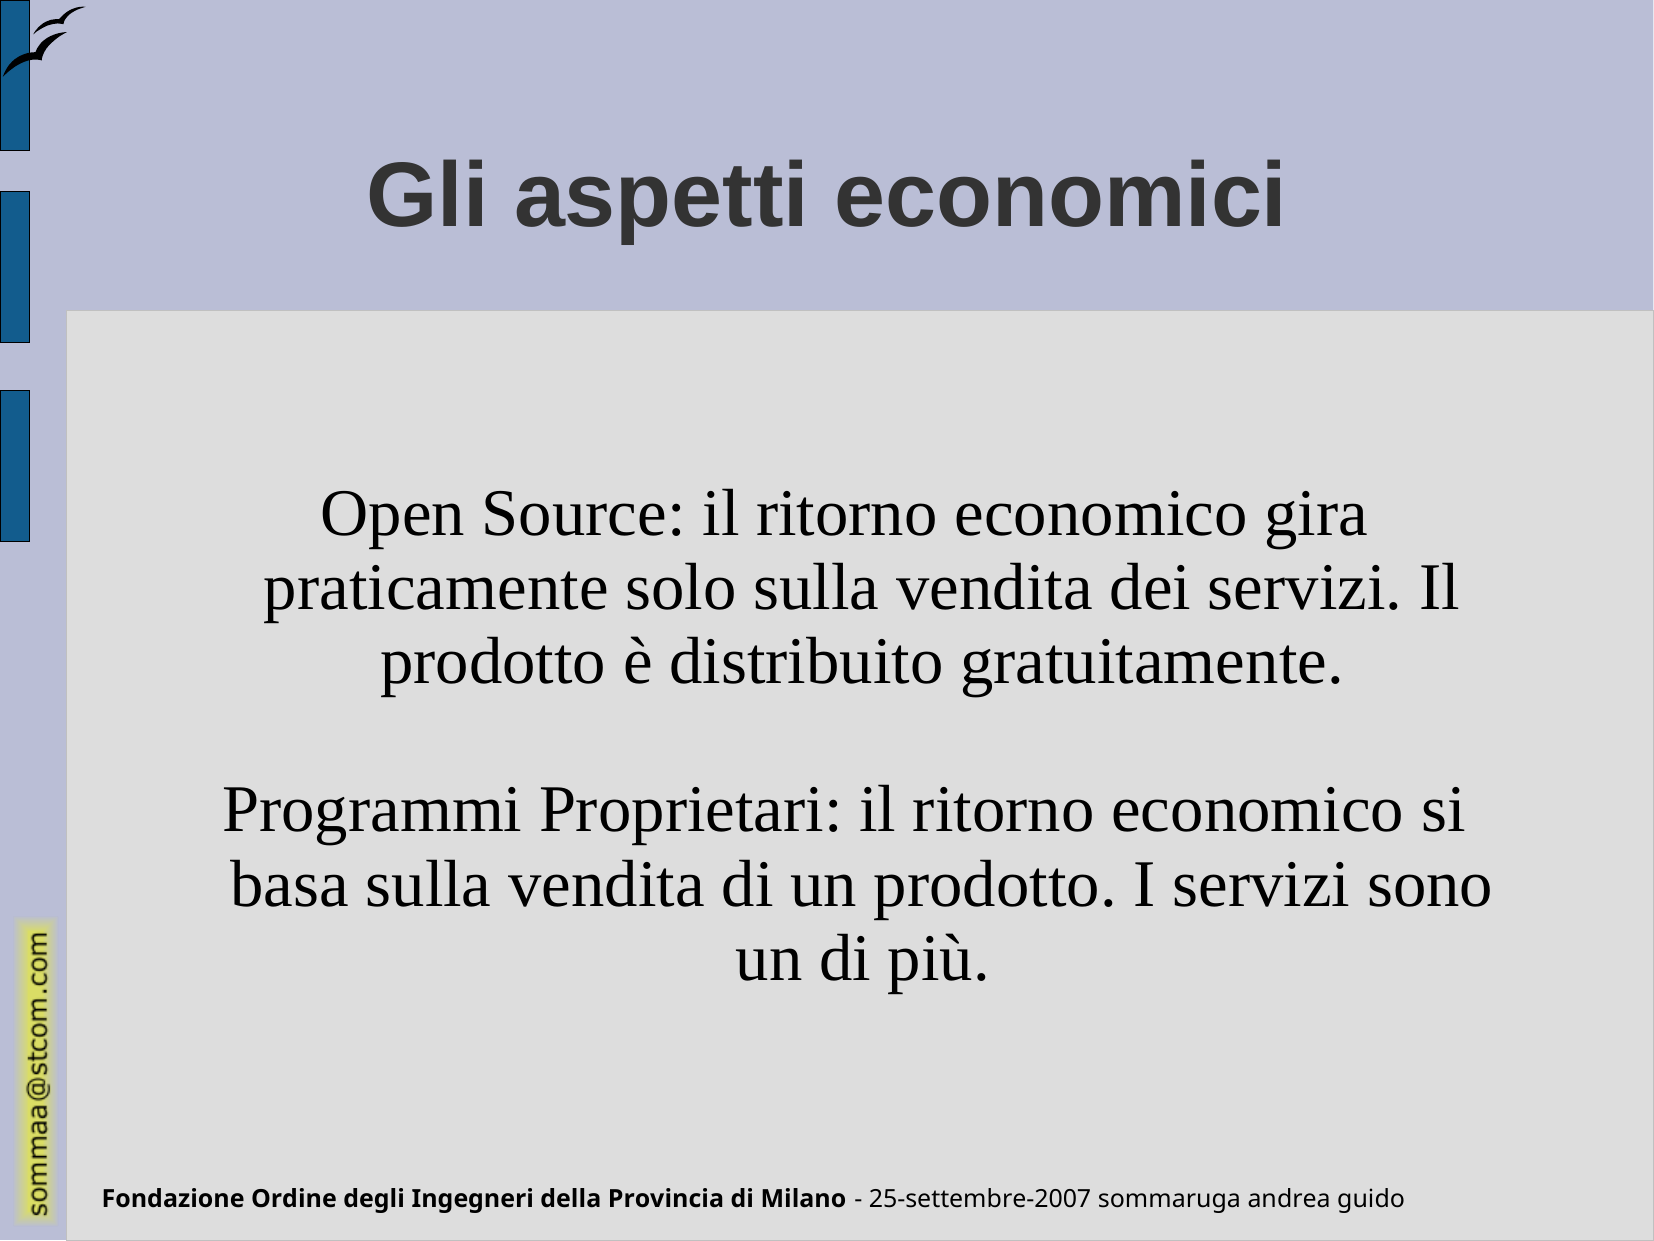

# Gli aspetti economici
Open Source: il ritorno economico gira praticamente solo sulla vendita dei servizi. Il prodotto è distribuito gratuitamente.
Programmi Proprietari: il ritorno economico si basa sulla vendita di un prodotto. I servizi sono un di più.